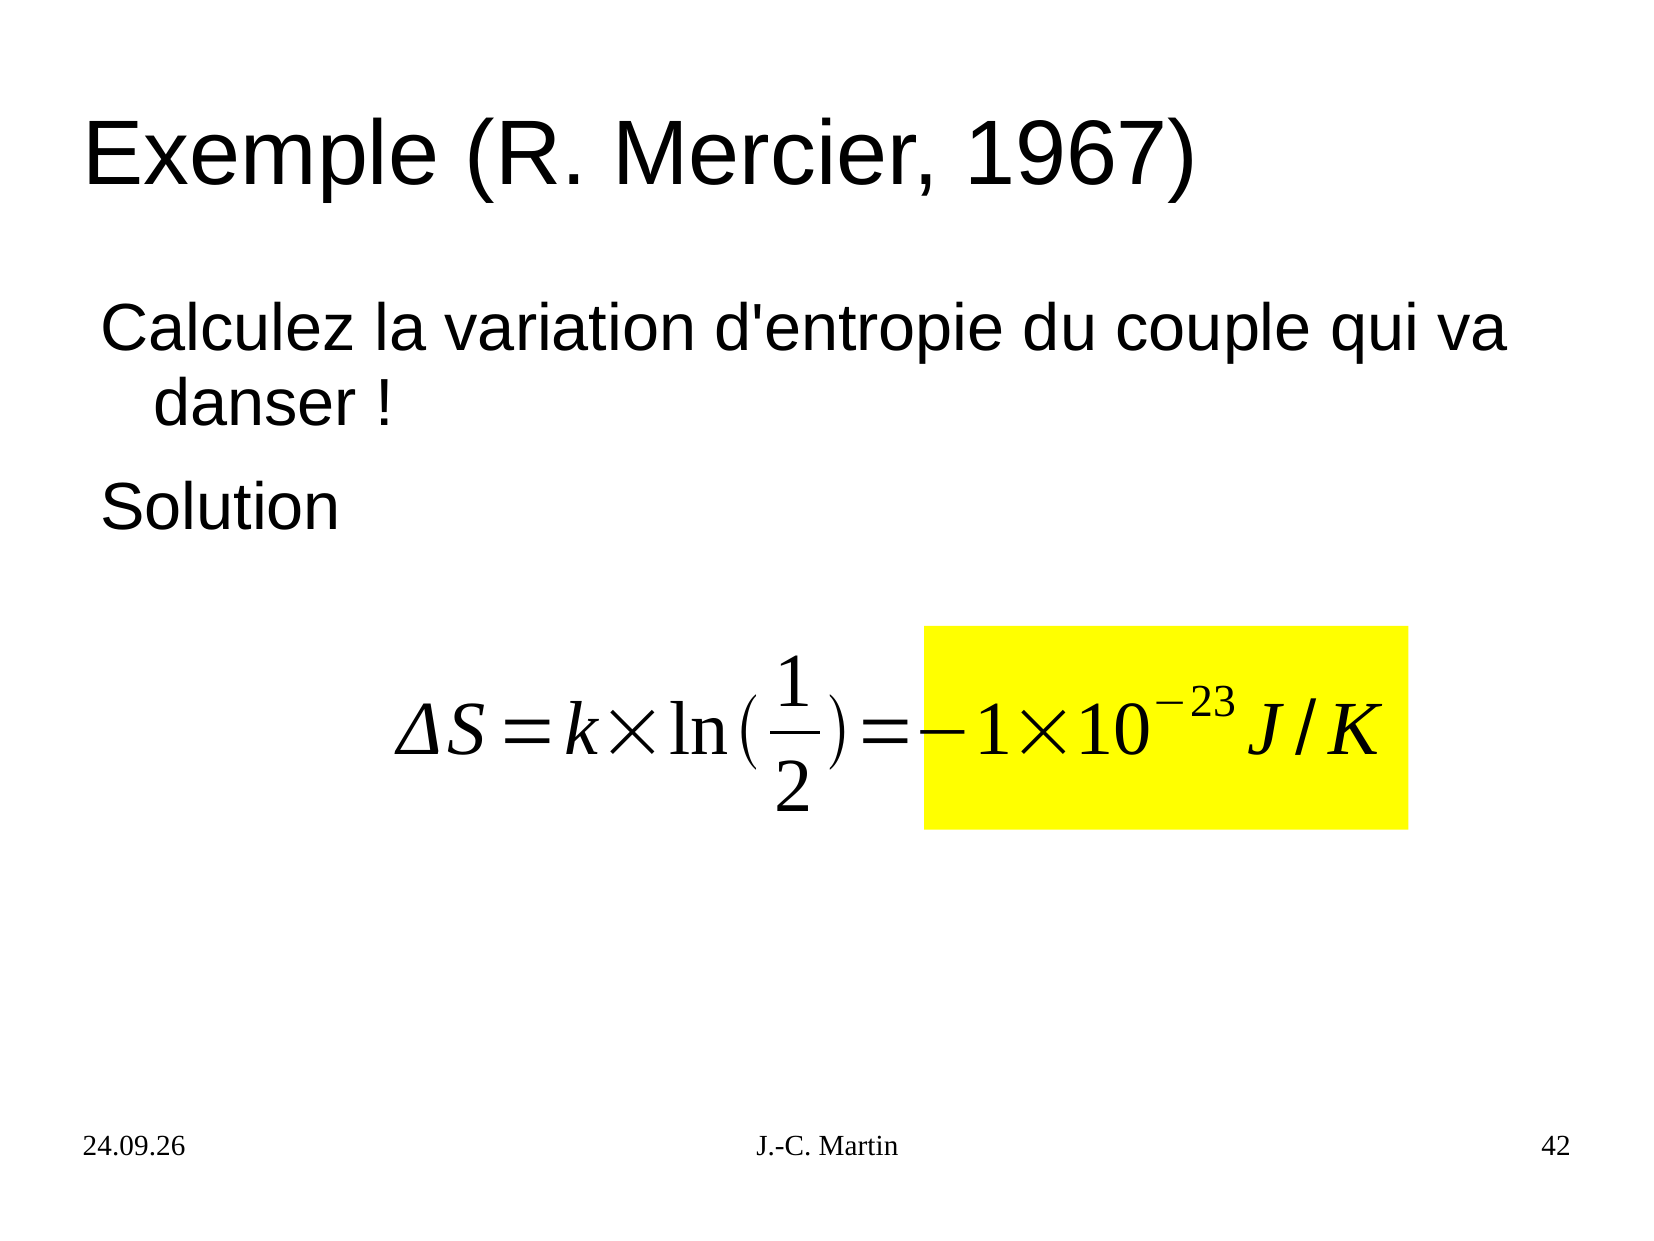

# Exemple (R. Mercier, 1967)
Calculez la variation d'entropie du couple qui va danser !
Solution
J.-C. Martin
42